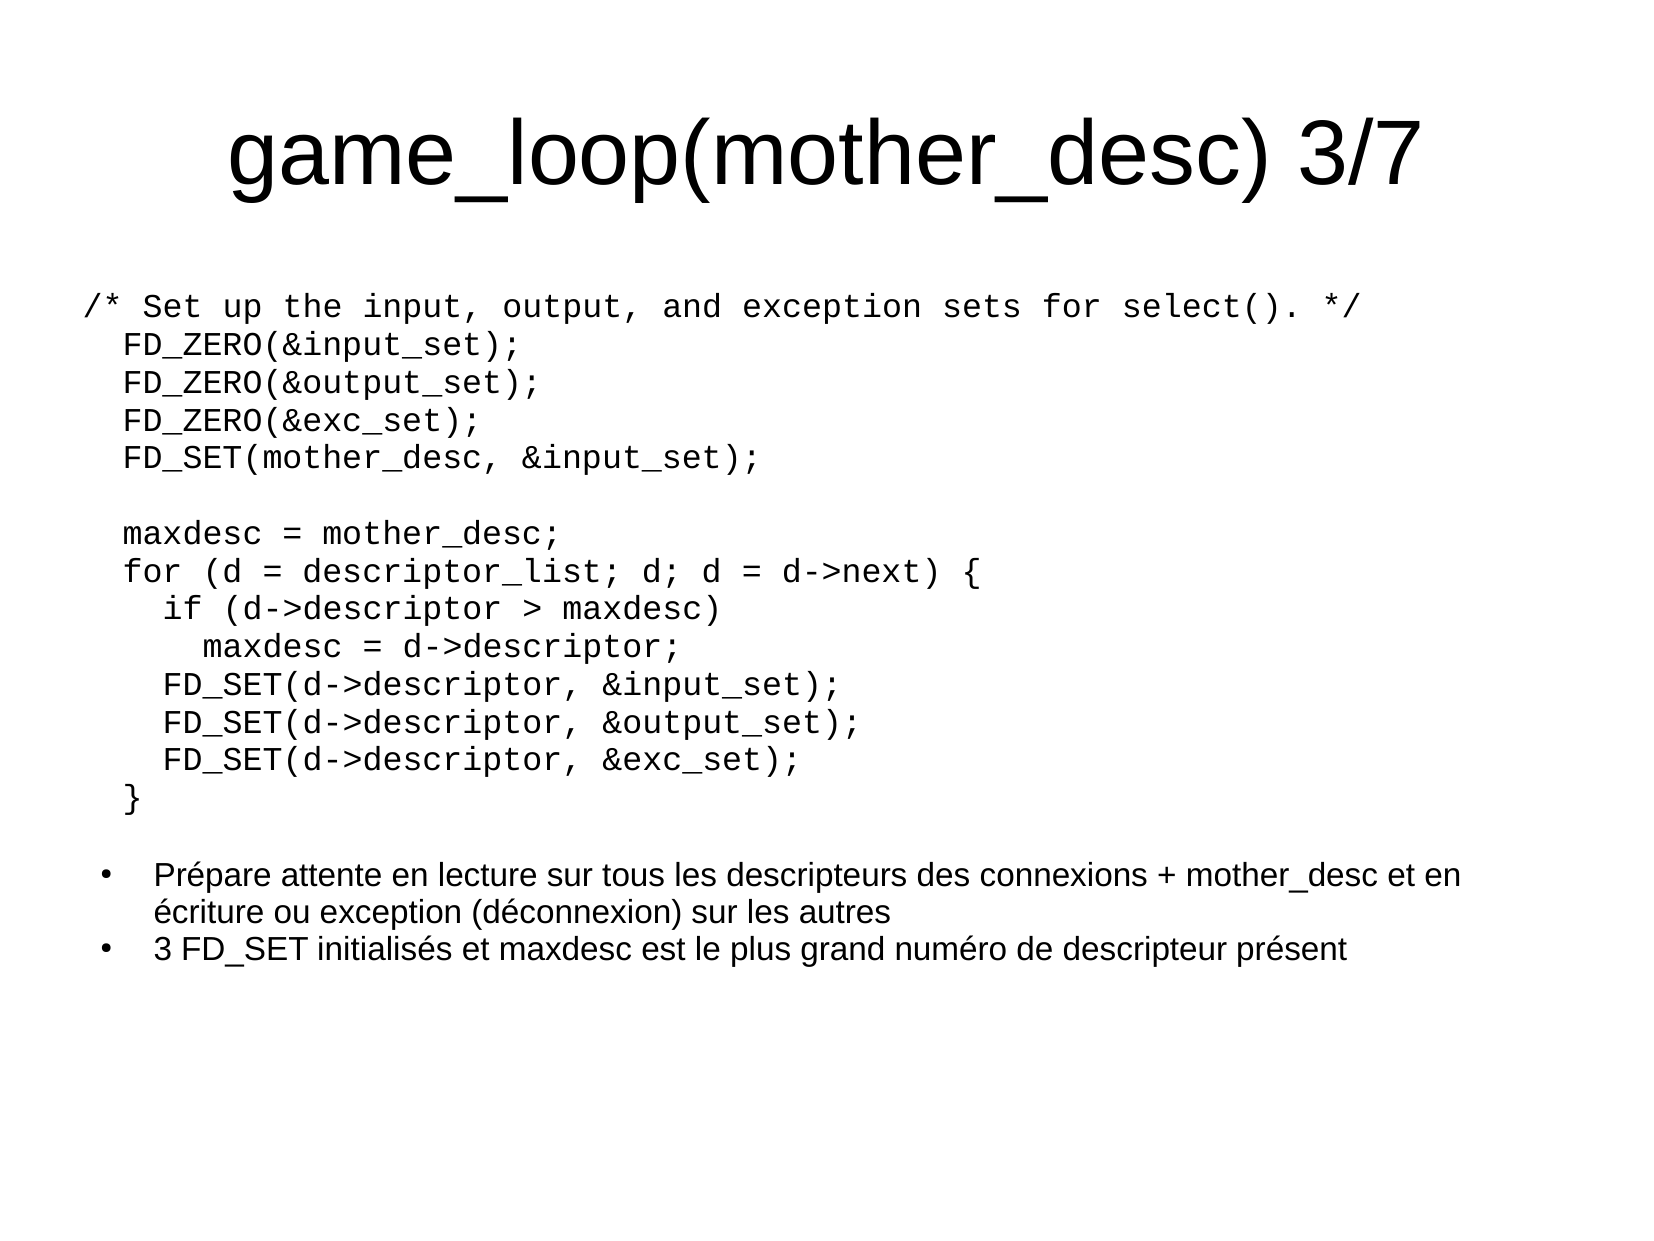

# game_loop(mother_desc) 3/7
/* Set up the input, output, and exception sets for select(). */
 FD_ZERO(&input_set);
 FD_ZERO(&output_set);
 FD_ZERO(&exc_set);
 FD_SET(mother_desc, &input_set);
 maxdesc = mother_desc;
 for (d = descriptor_list; d; d = d->next) {
 if (d->descriptor > maxdesc)
 maxdesc = d->descriptor;
 FD_SET(d->descriptor, &input_set);
 FD_SET(d->descriptor, &output_set);
 FD_SET(d->descriptor, &exc_set);
 }
Prépare attente en lecture sur tous les descripteurs des connexions + mother_desc et en écriture ou exception (déconnexion) sur les autres
3 FD_SET initialisés et maxdesc est le plus grand numéro de descripteur présent